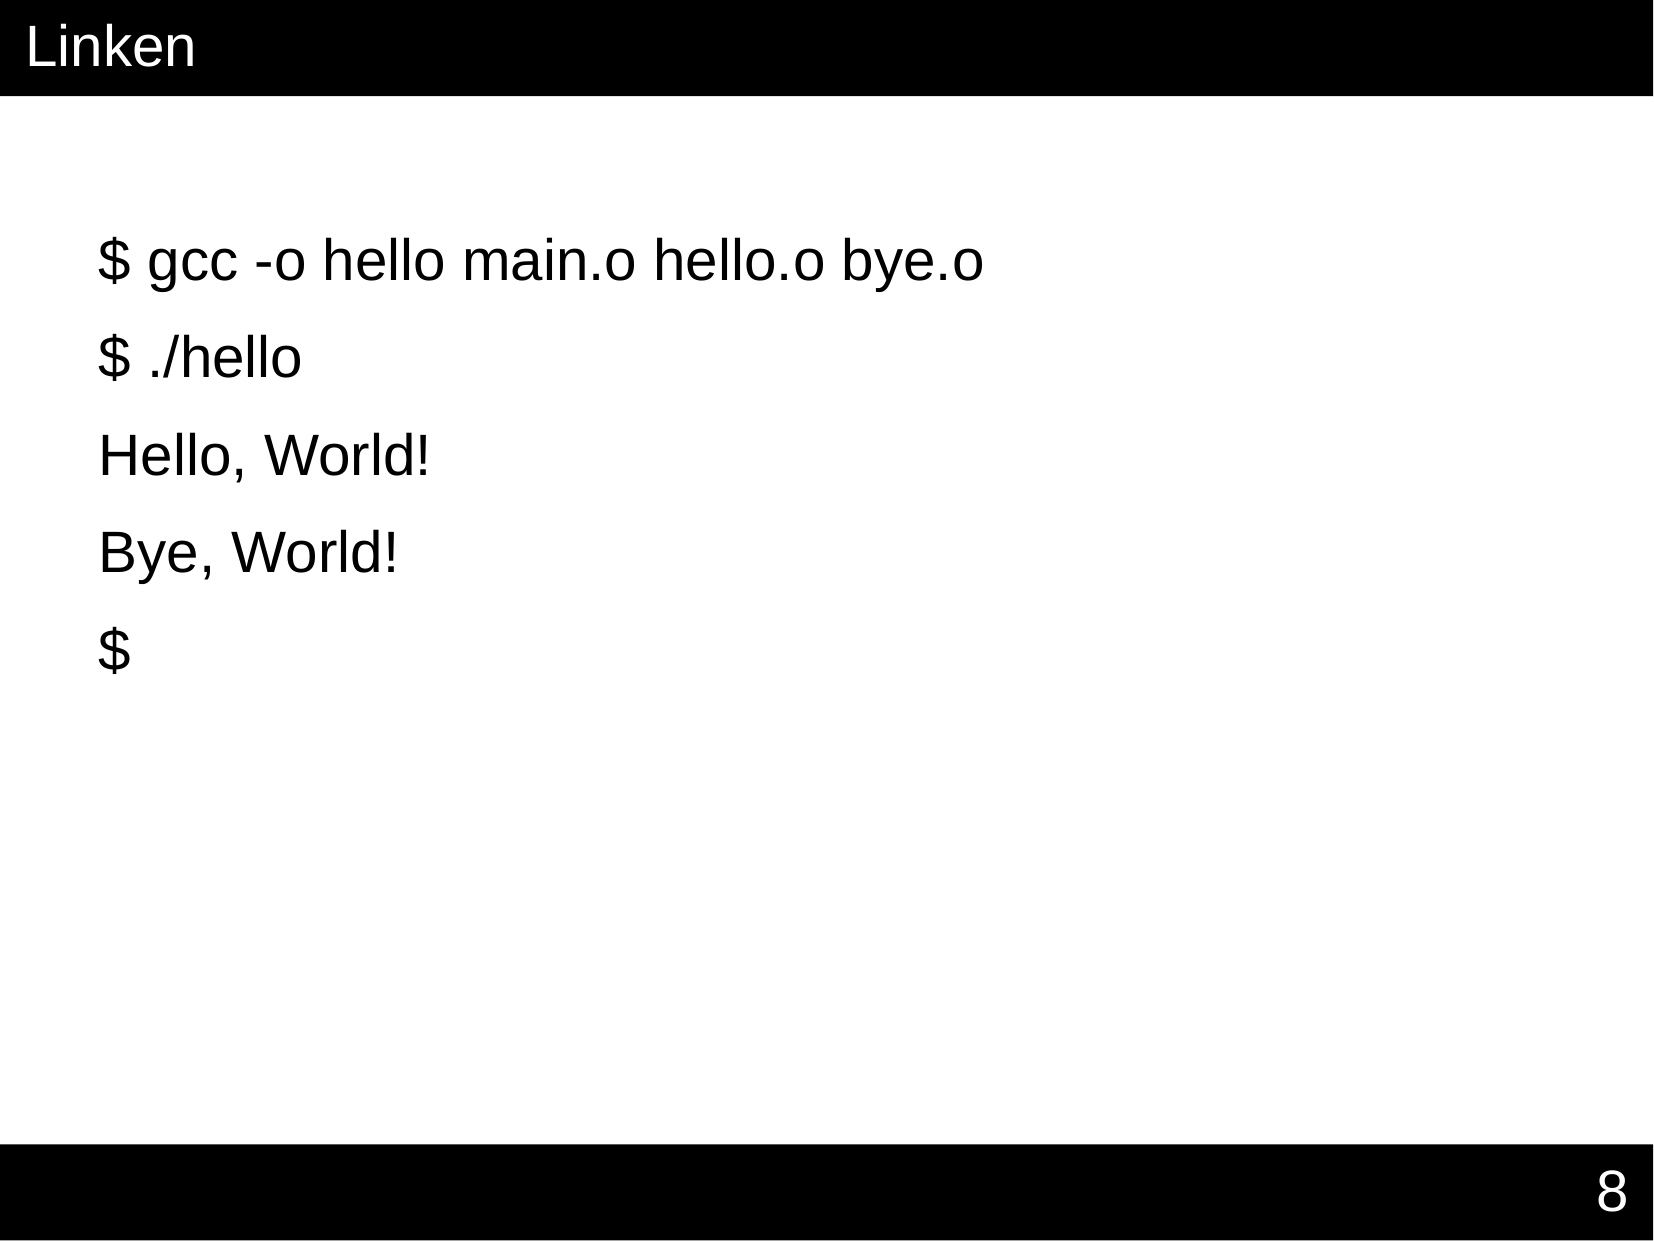

Linken
$ gcc -o hello main.o hello.o bye.o
$ ./hello
Hello, World!
Bye, World!
$
8